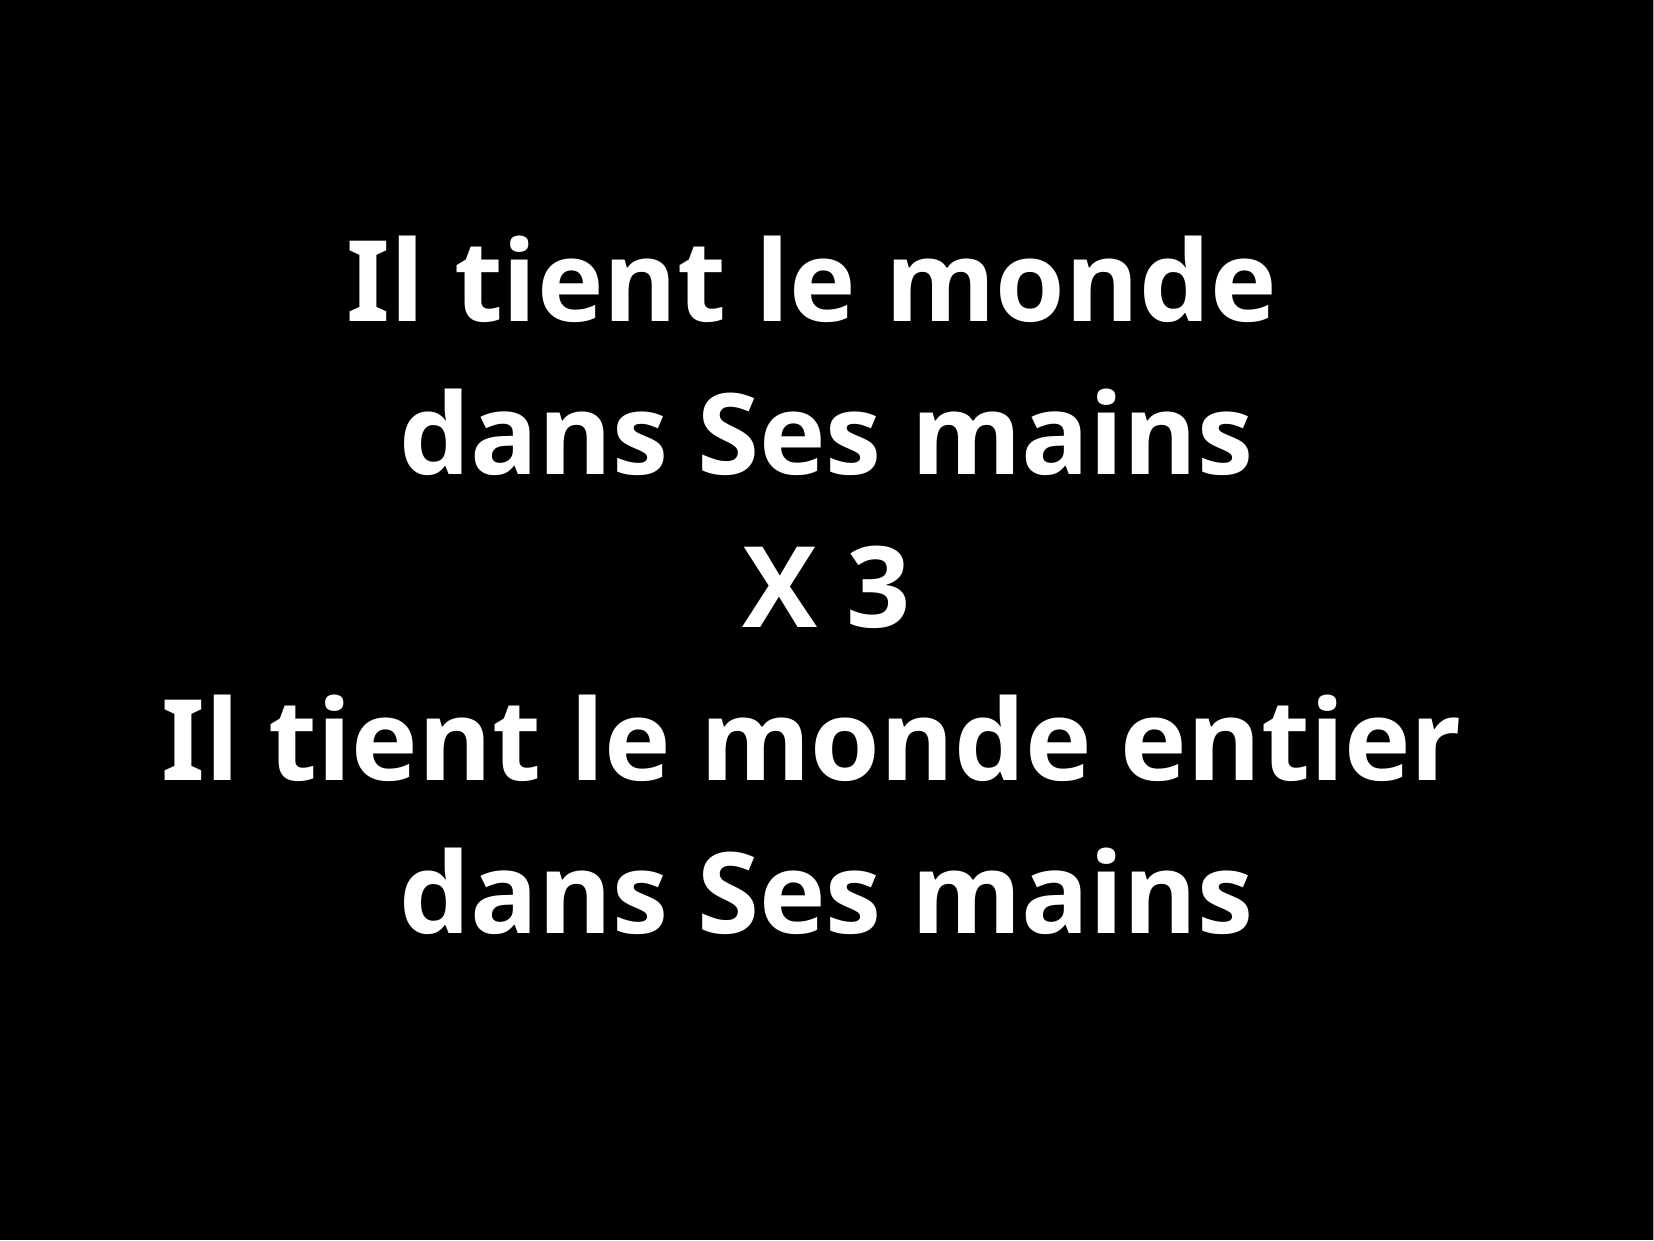

# Il tient le monde
dans Ses mains
X 3
Il tient le monde entier
dans Ses mains